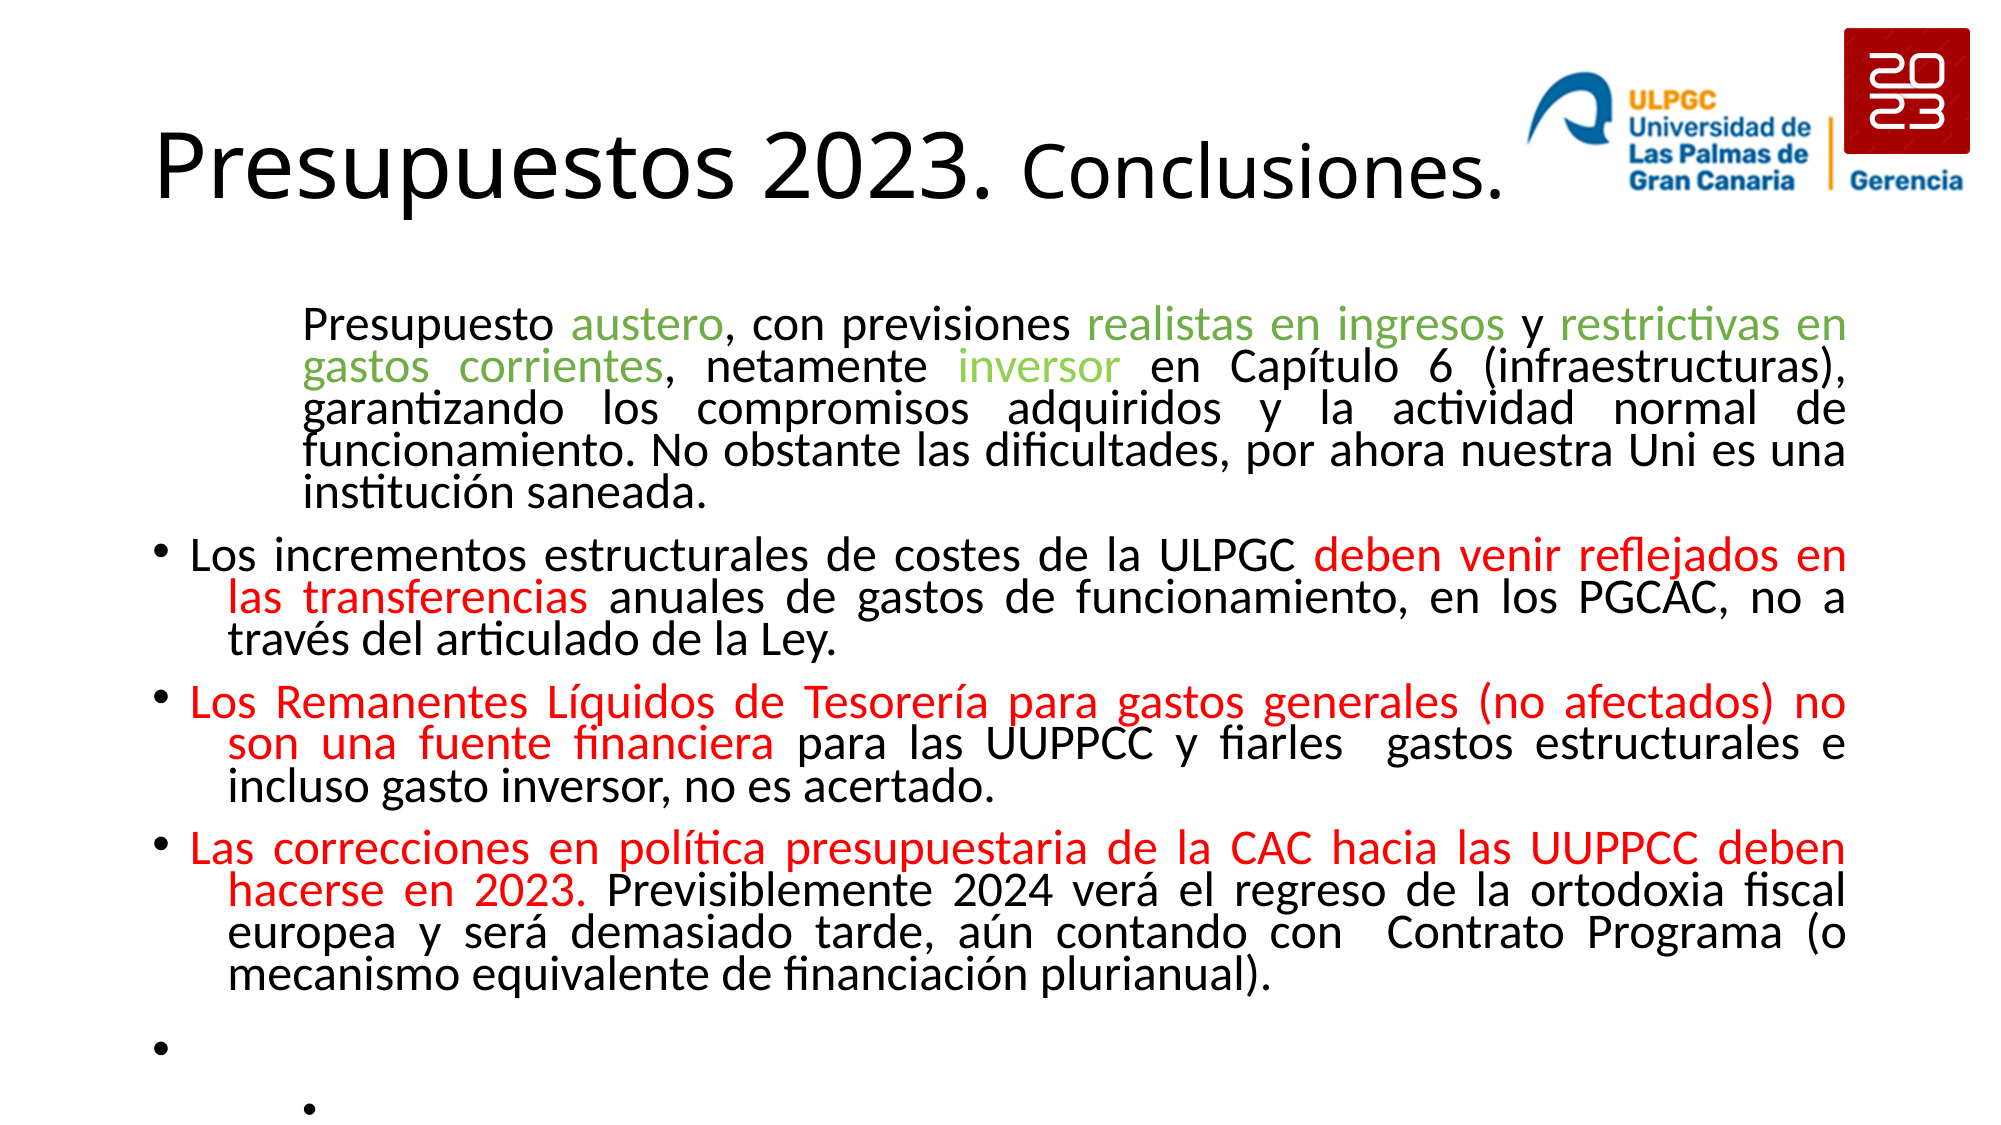

# Presupuestos 2023. Conclusiones.
Presupuesto austero, con previsiones realistas en ingresos y restrictivas en gastos corrientes, netamente inversor en Capítulo 6 (infraestructuras), garantizando los compromisos adquiridos y la actividad normal de funcionamiento. No obstante las dificultades, por ahora nuestra Uni es una institución saneada.
Los incrementos estructurales de costes de la ULPGC deben venir reflejados en las transferencias anuales de gastos de funcionamiento, en los PGCAC, no a través del articulado de la Ley.
Los Remanentes Líquidos de Tesorería para gastos generales (no afectados) no son una fuente financiera para las UUPPCC y fiarles gastos estructurales e incluso gasto inversor, no es acertado.
Las correcciones en política presupuestaria de la CAC hacia las UUPPCC deben hacerse en 2023. Previsiblemente 2024 verá el regreso de la ortodoxia fiscal europea y será demasiado tarde, aún contando con Contrato Programa (o mecanismo equivalente de financiación plurianual).